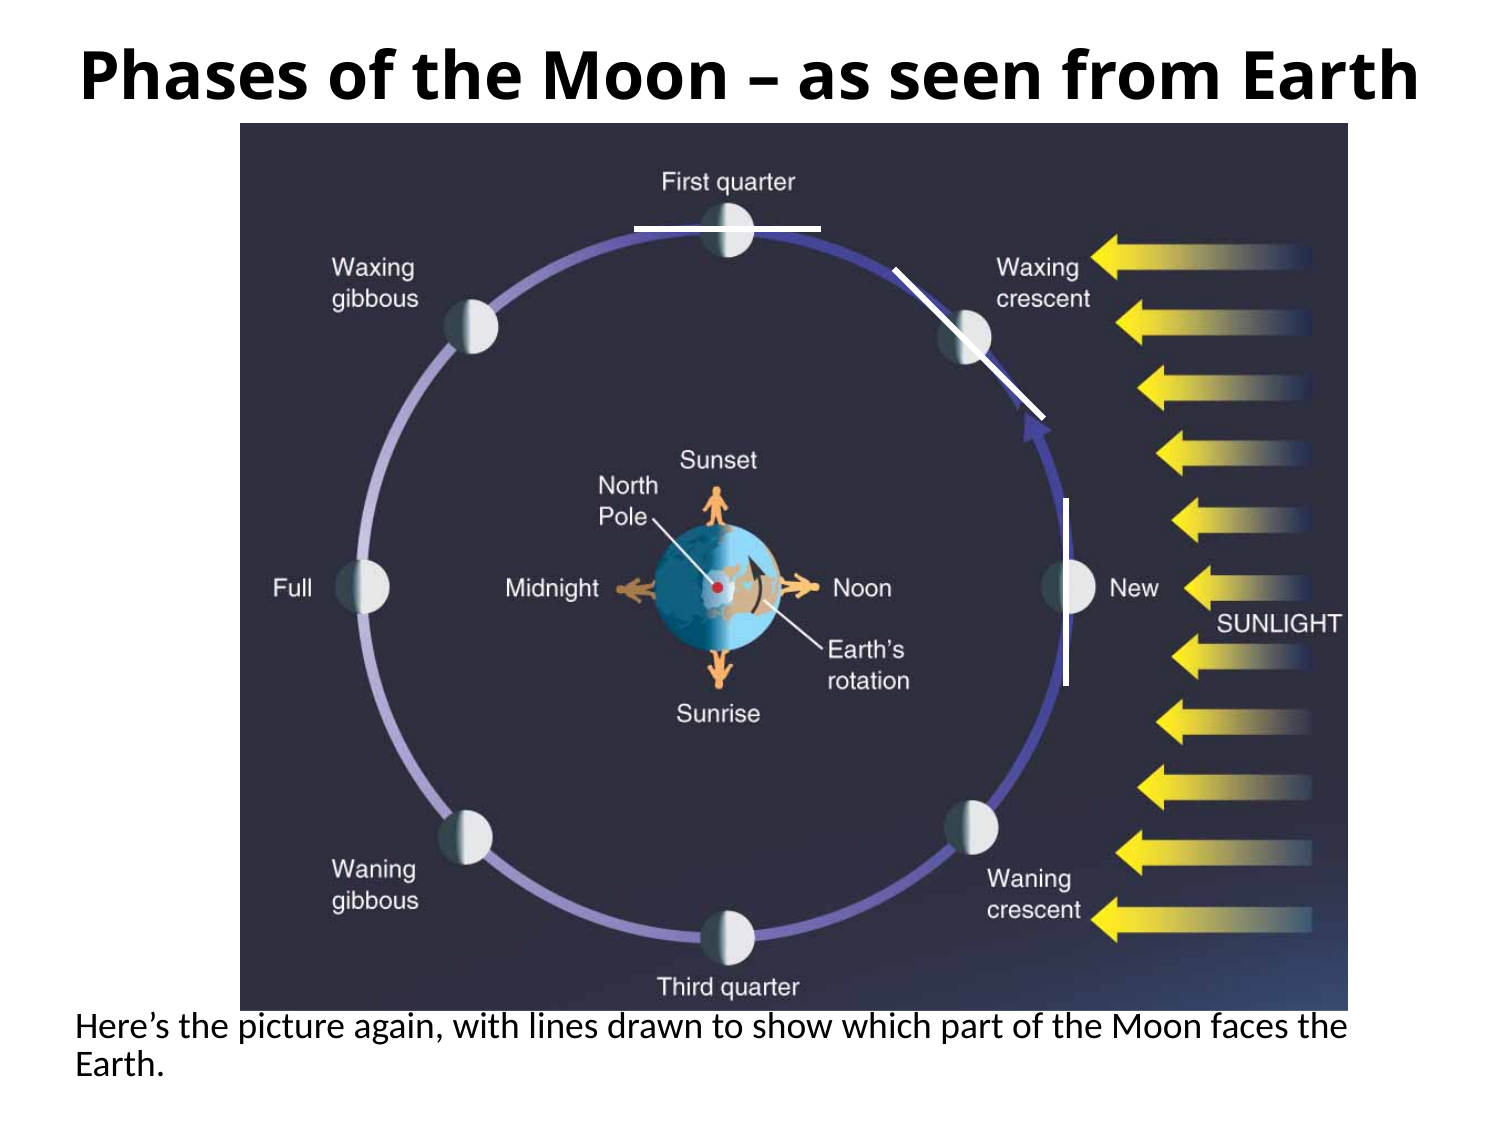

# Phases of the Moon – as seen from Earth
Here’s the picture again, with lines drawn to show which part of the Moon faces the Earth.